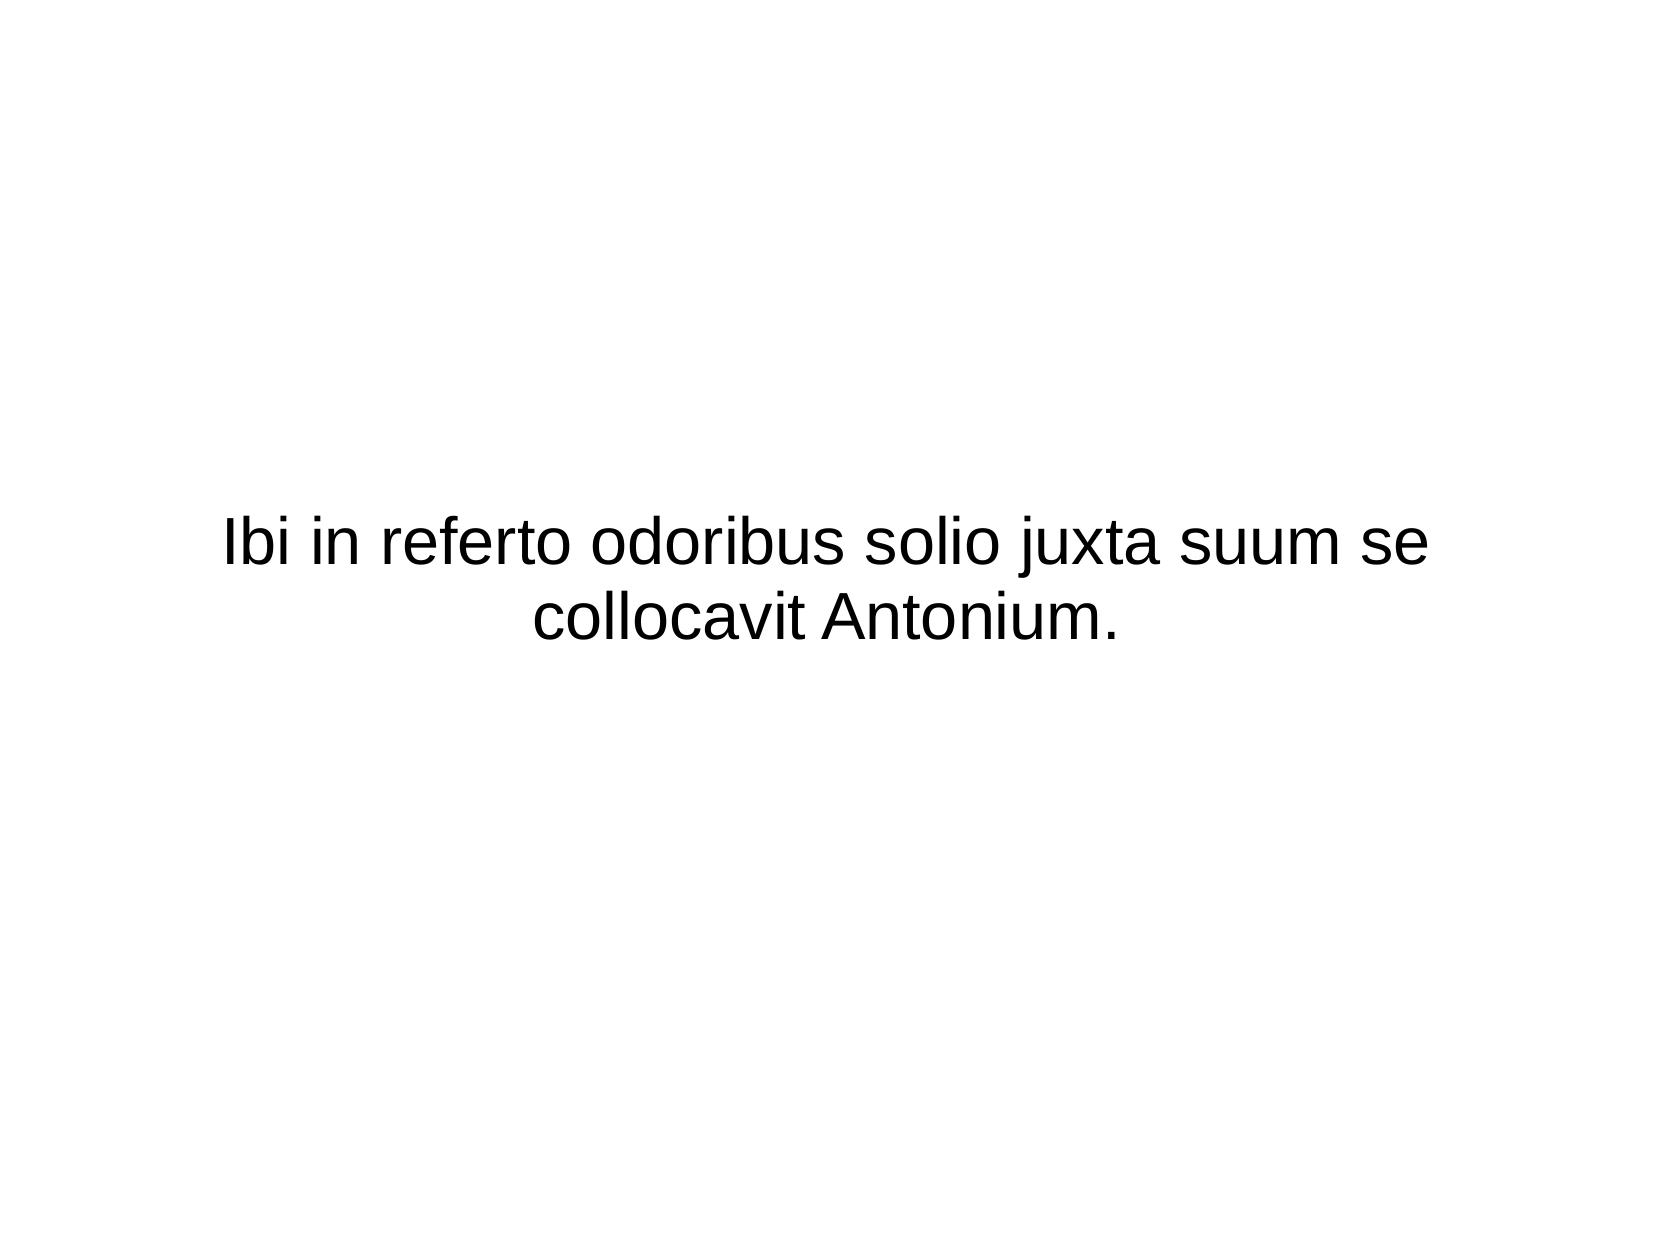

# Ibi in referto odoribus solio juxta suum se collocavit Antonium.